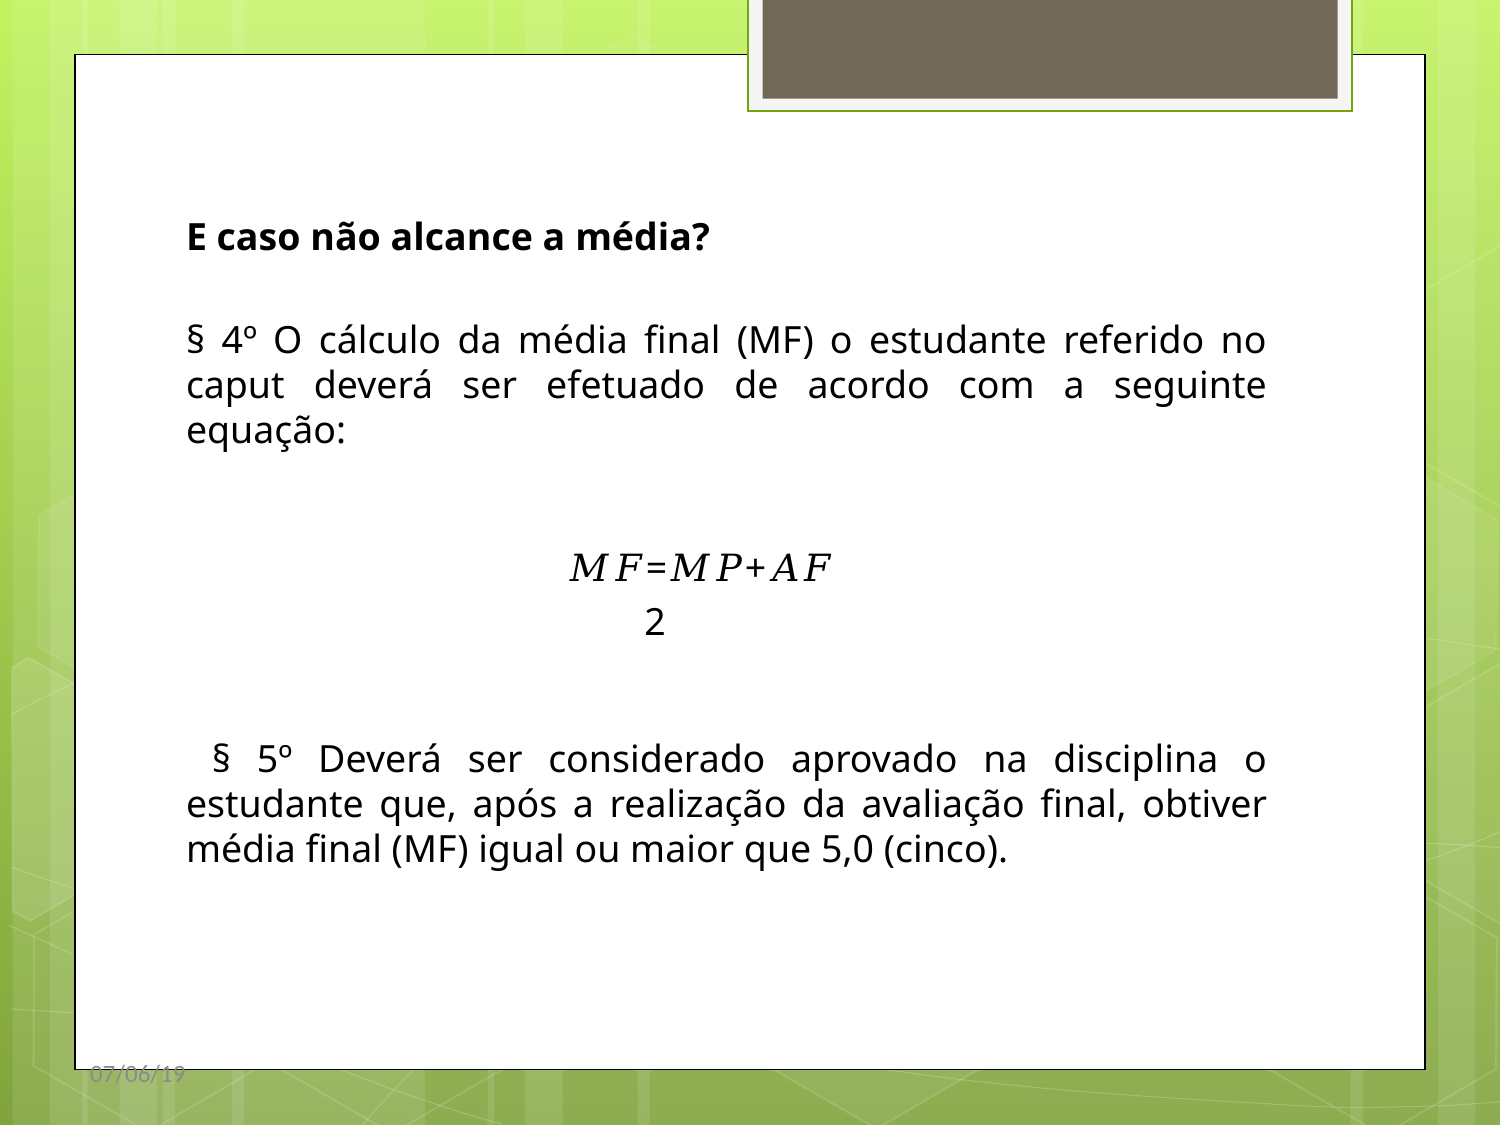

# E caso não alcance a média?
§ 4º O cálculo da média final (MF) o estudante referido no caput deverá ser efetuado de acordo com a seguinte equação:
 𝑀𝐹=𝑀𝑃+𝐴𝐹
 2
 § 5º Deverá ser considerado aprovado na disciplina o estudante que, após a realização da avaliação final, obtiver média final (MF) igual ou maior que 5,0 (cinco).
07/06/19